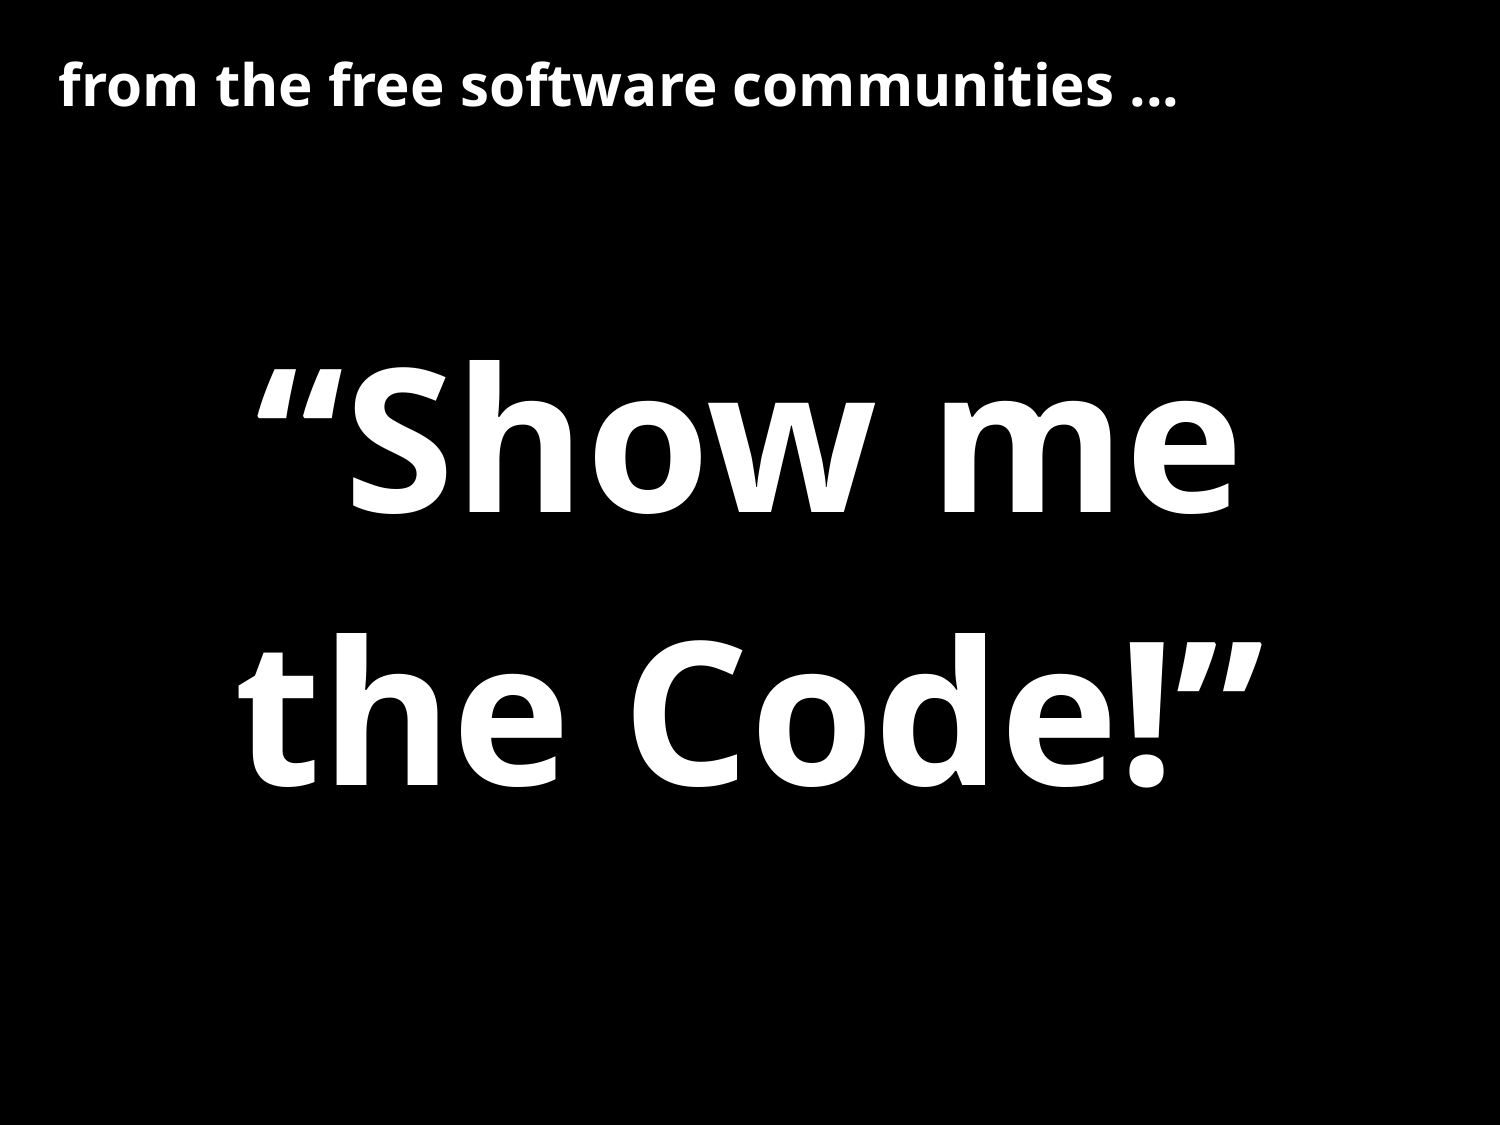

from the free software communities ...
# “Show me the Code!”